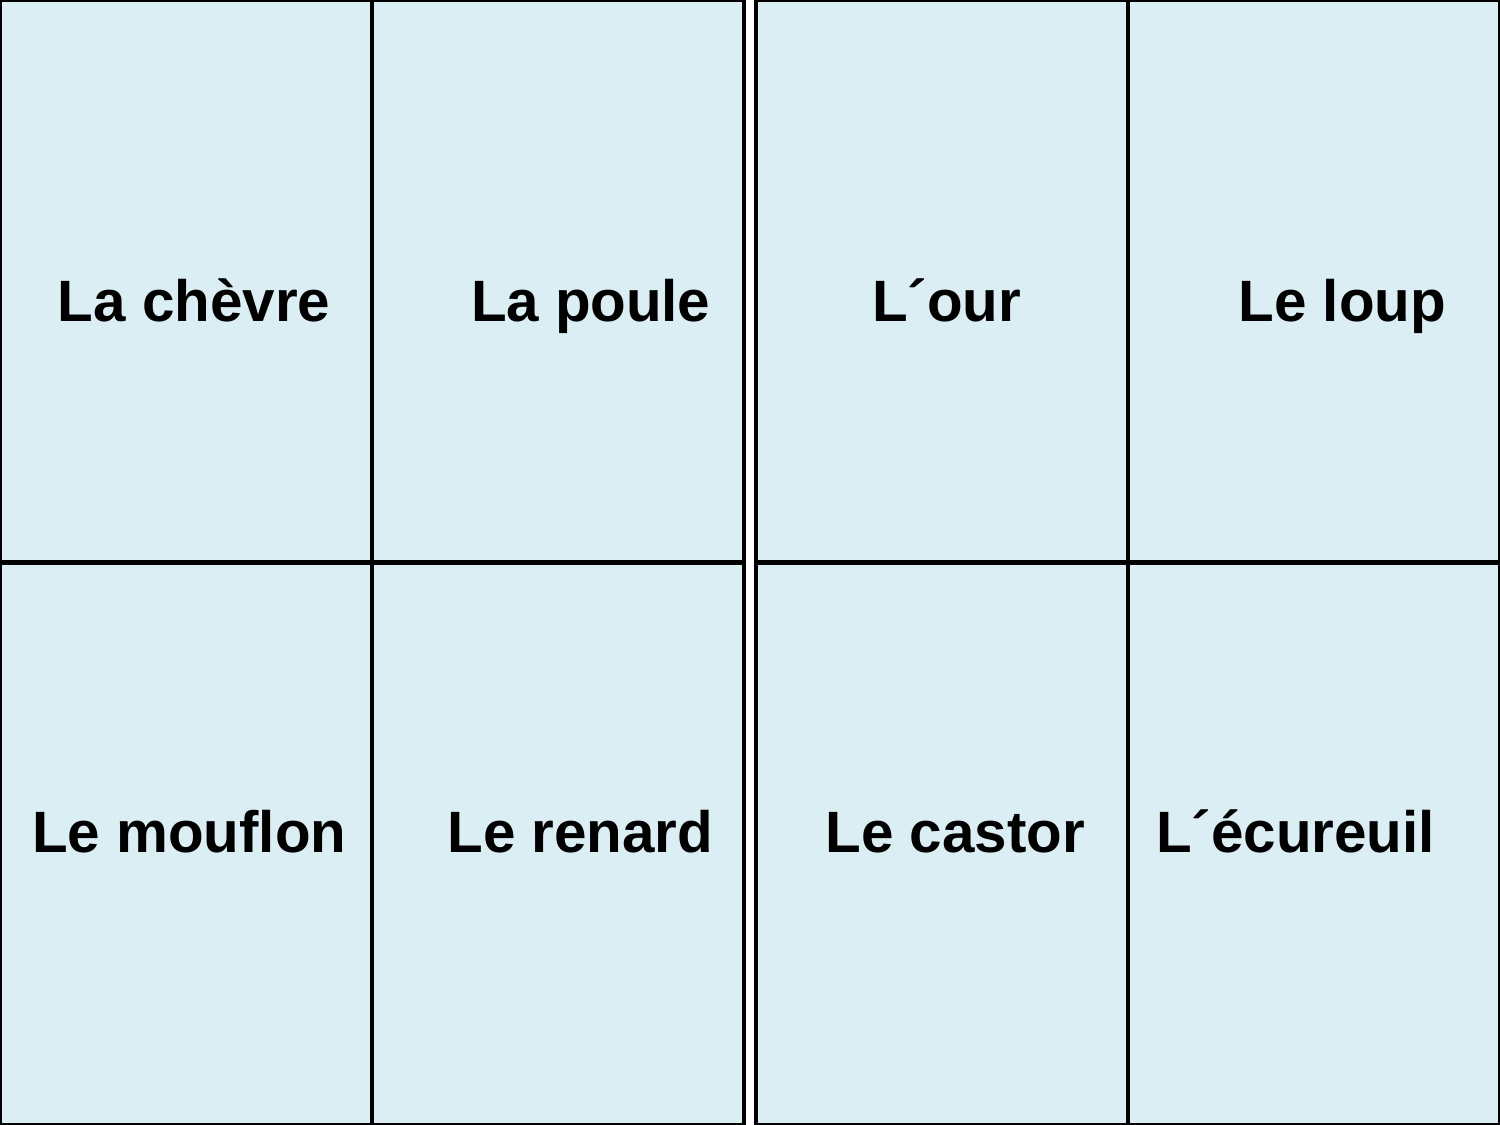

La chèvre
La poule
L´our
Le loup
Le mouflon
Le renard
Le castor
L´écureuil